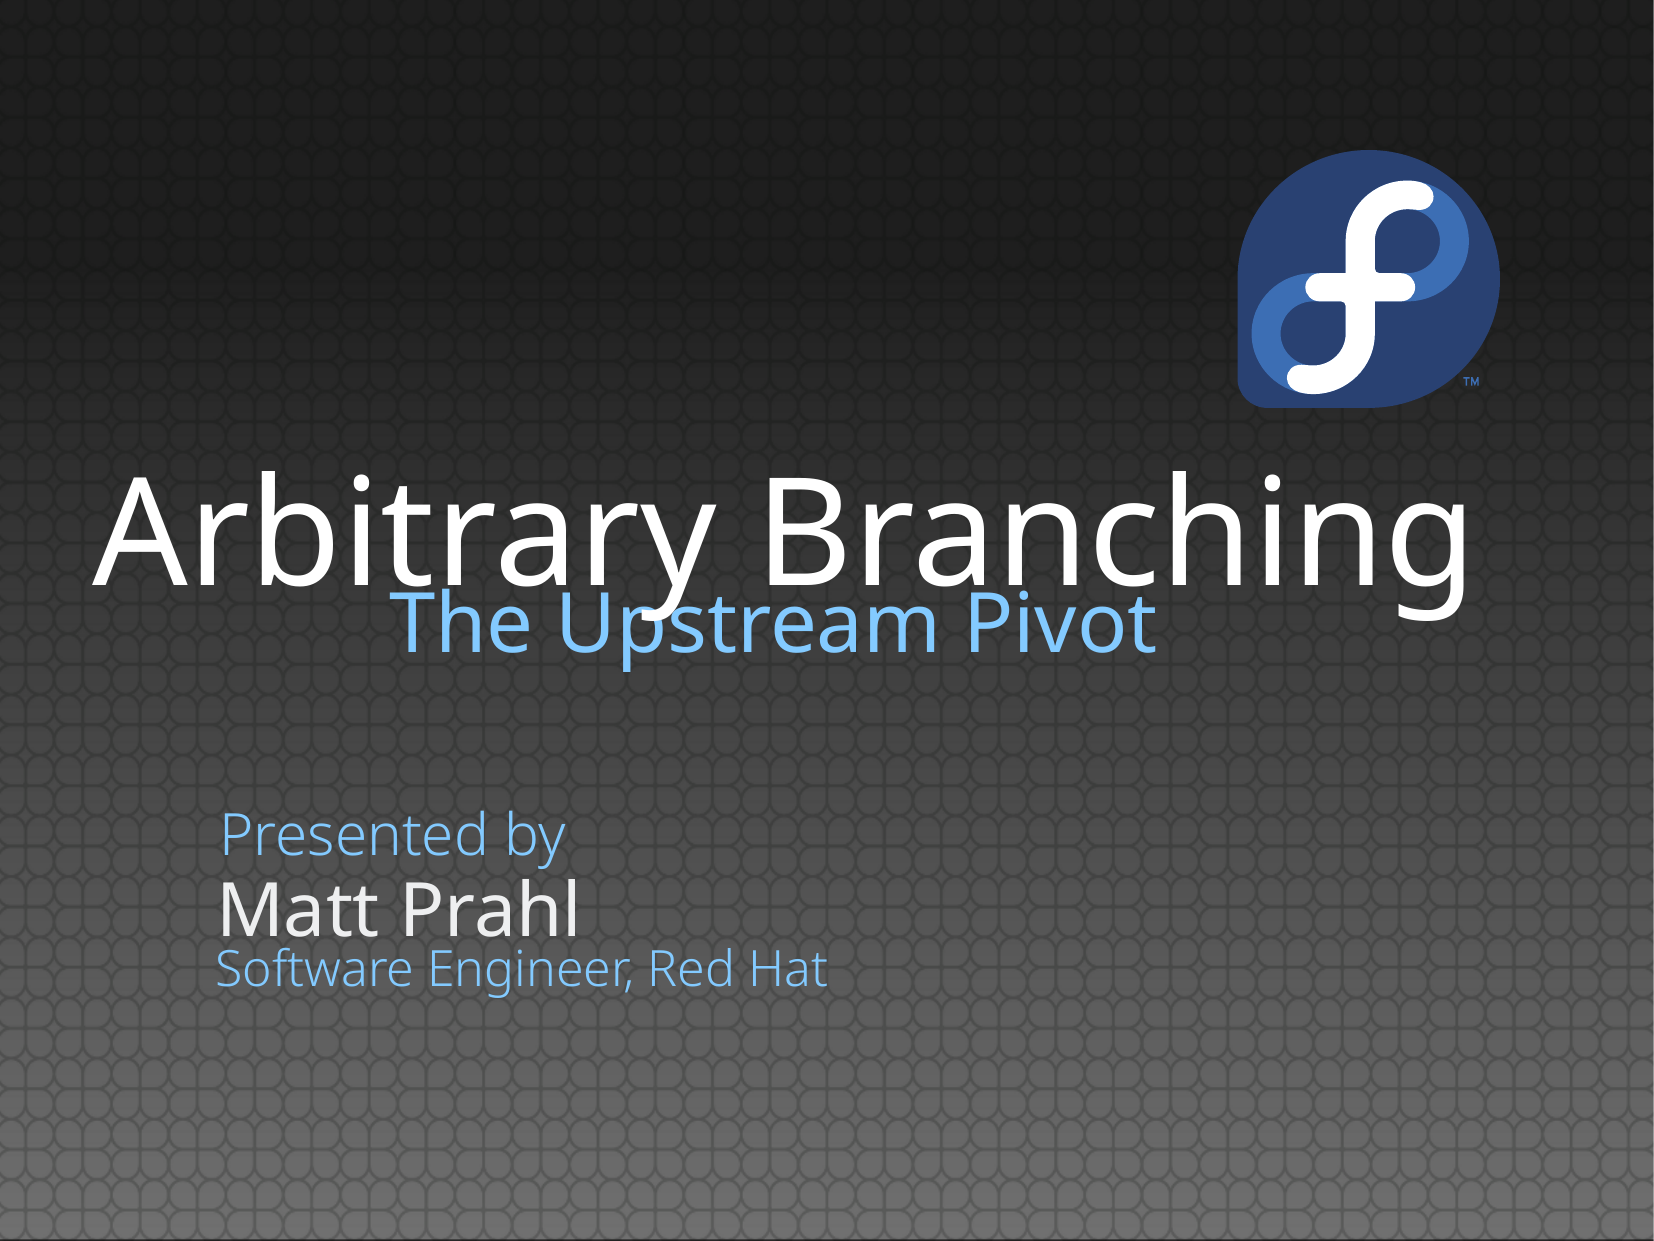

Arbitrary Branching
# The Upstream Pivot
Presented by
Matt Prahl
Software Engineer, Red Hat